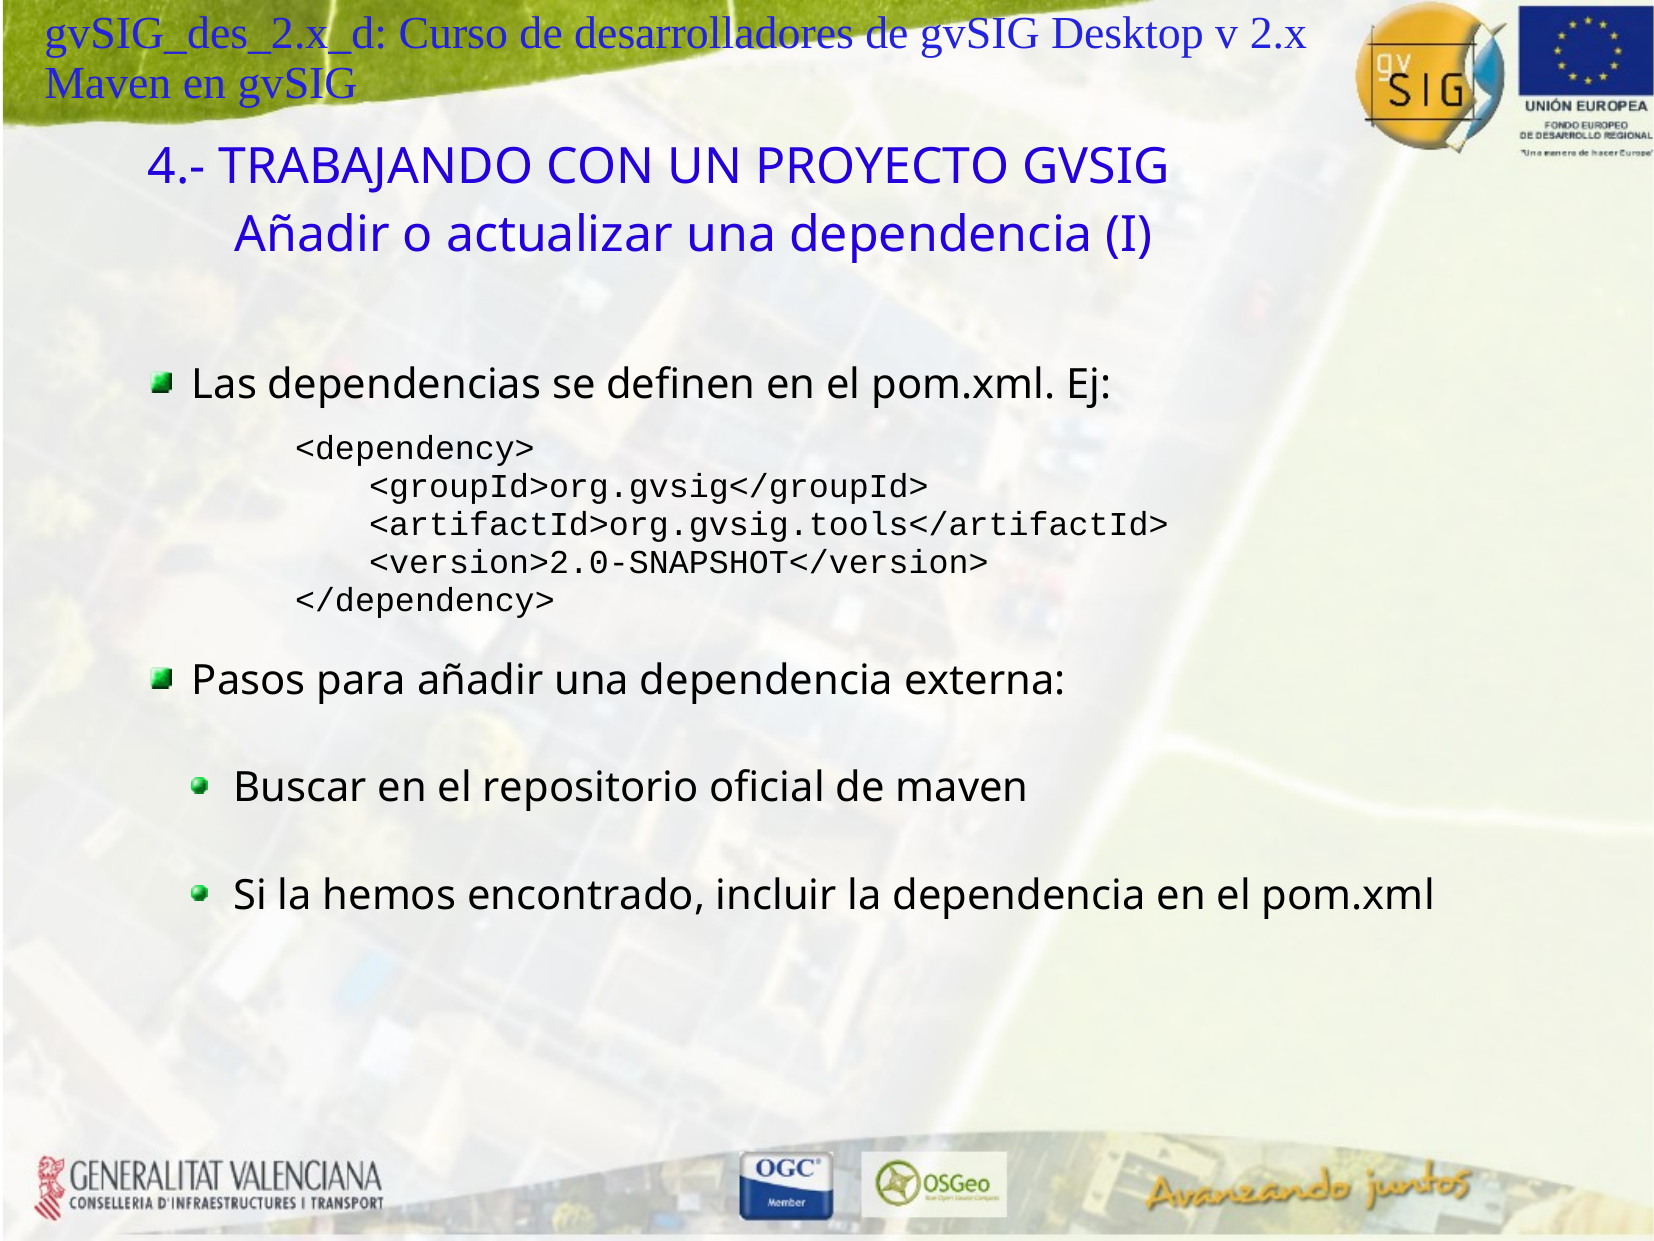

# 4.- TRABAJANDO CON UN PROYECTO GVSIG Añadir o actualizar una dependencia (I)
Las dependencias se definen en el pom.xml. Ej:
		<dependency>
			<groupId>org.gvsig</groupId>
			<artifactId>org.gvsig.tools</artifactId>
			<version>2.0-SNAPSHOT</version>
		</dependency>
Pasos para añadir una dependencia externa:
Buscar en el repositorio oficial de maven
Si la hemos encontrado, incluir la dependencia en el pom.xml